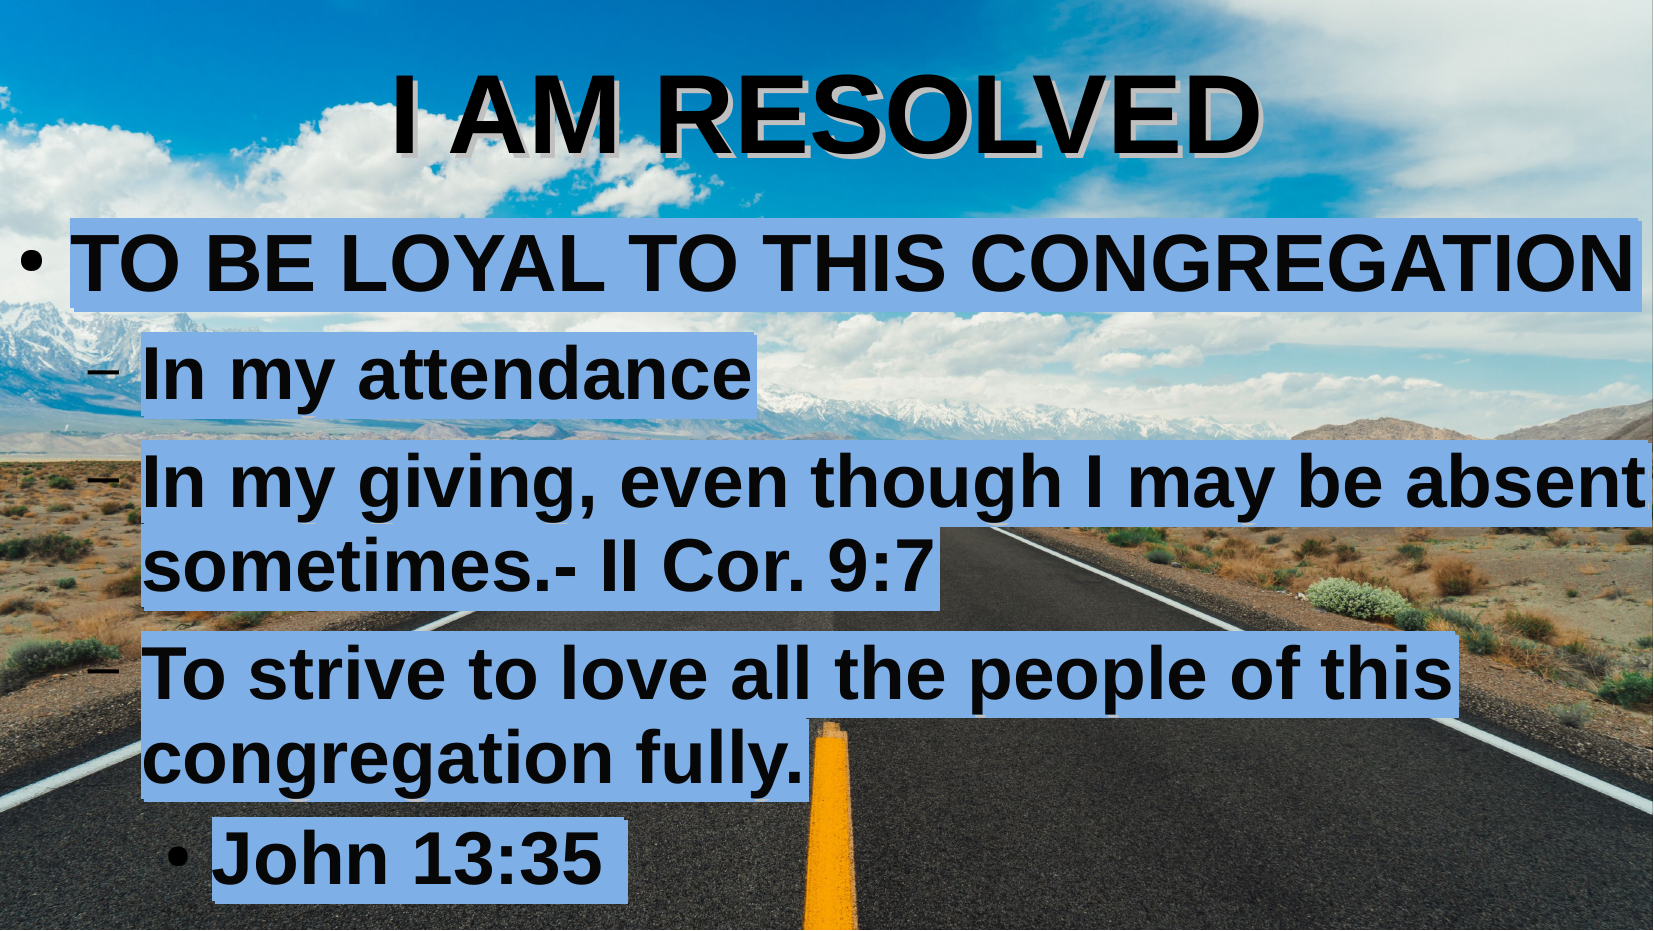

# I AM RESOLVED
TO BE LOYAL TO THIS CONGREGATION
In my attendance
In my giving, even though I may be absent sometimes.- II Cor. 9:7
To strive to love all the people of this congregation fully.
John 13:35